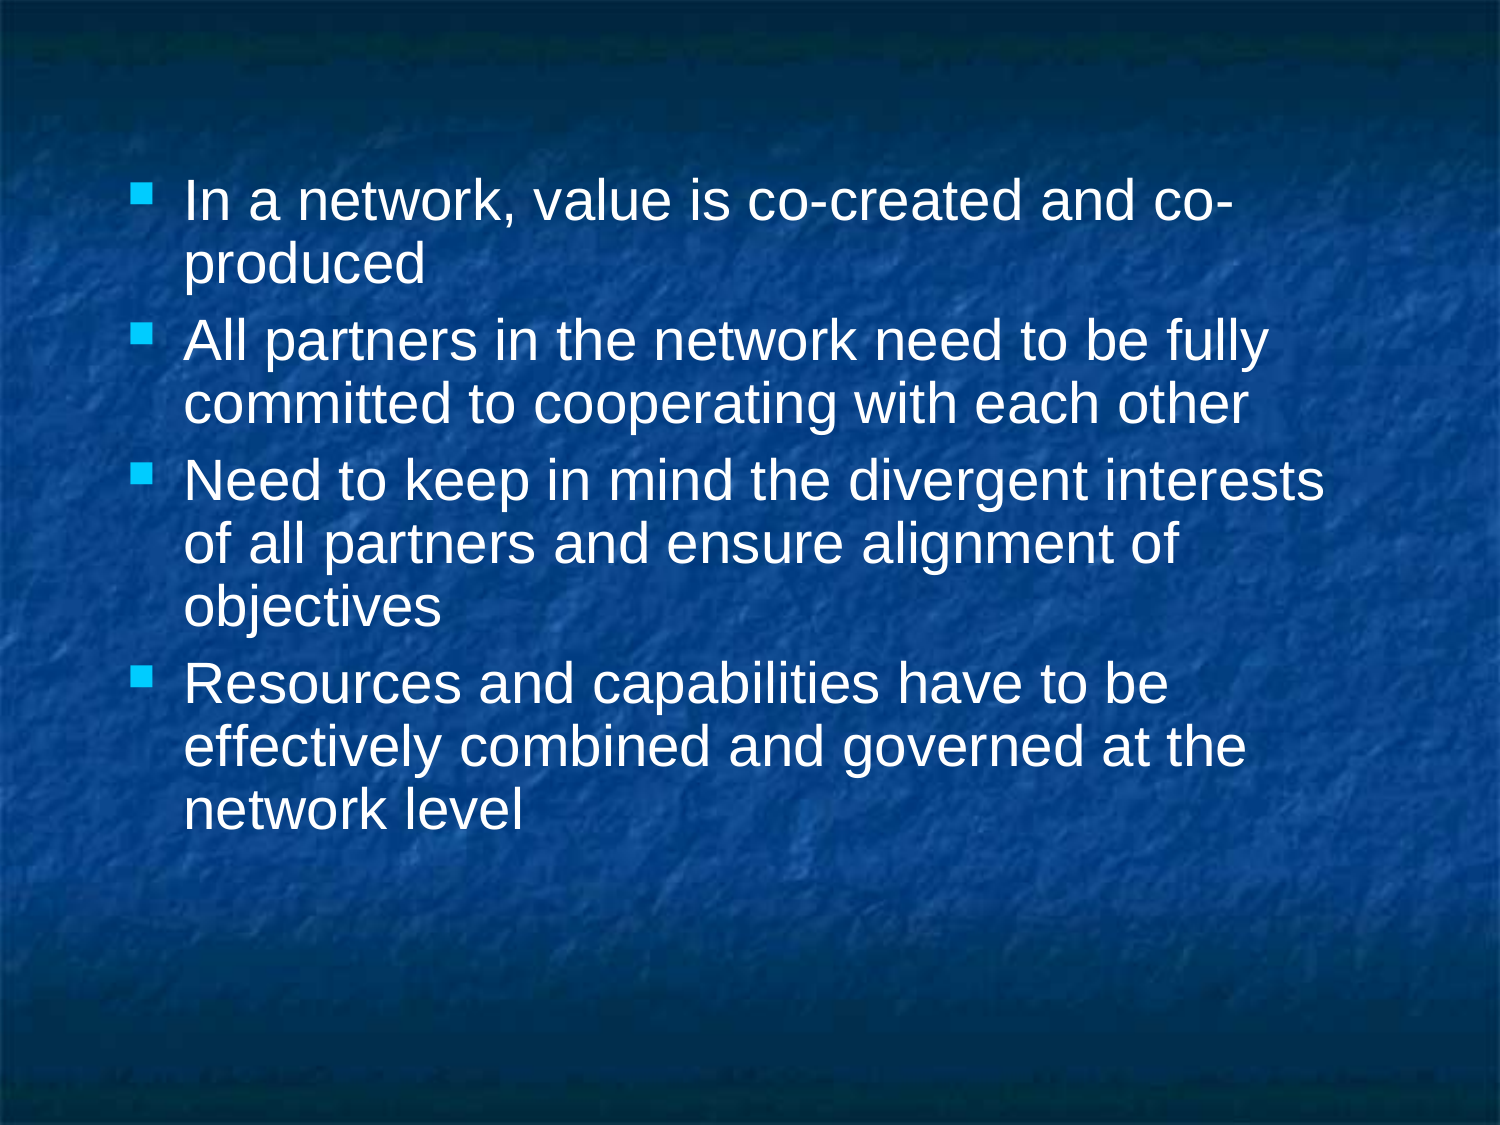

# In a network, value is co-created and co-produced
All partners in the network need to be fully committed to cooperating with each other
Need to keep in mind the divergent interests of all partners and ensure alignment of objectives
Resources and capabilities have to be effectively combined and governed at the network level